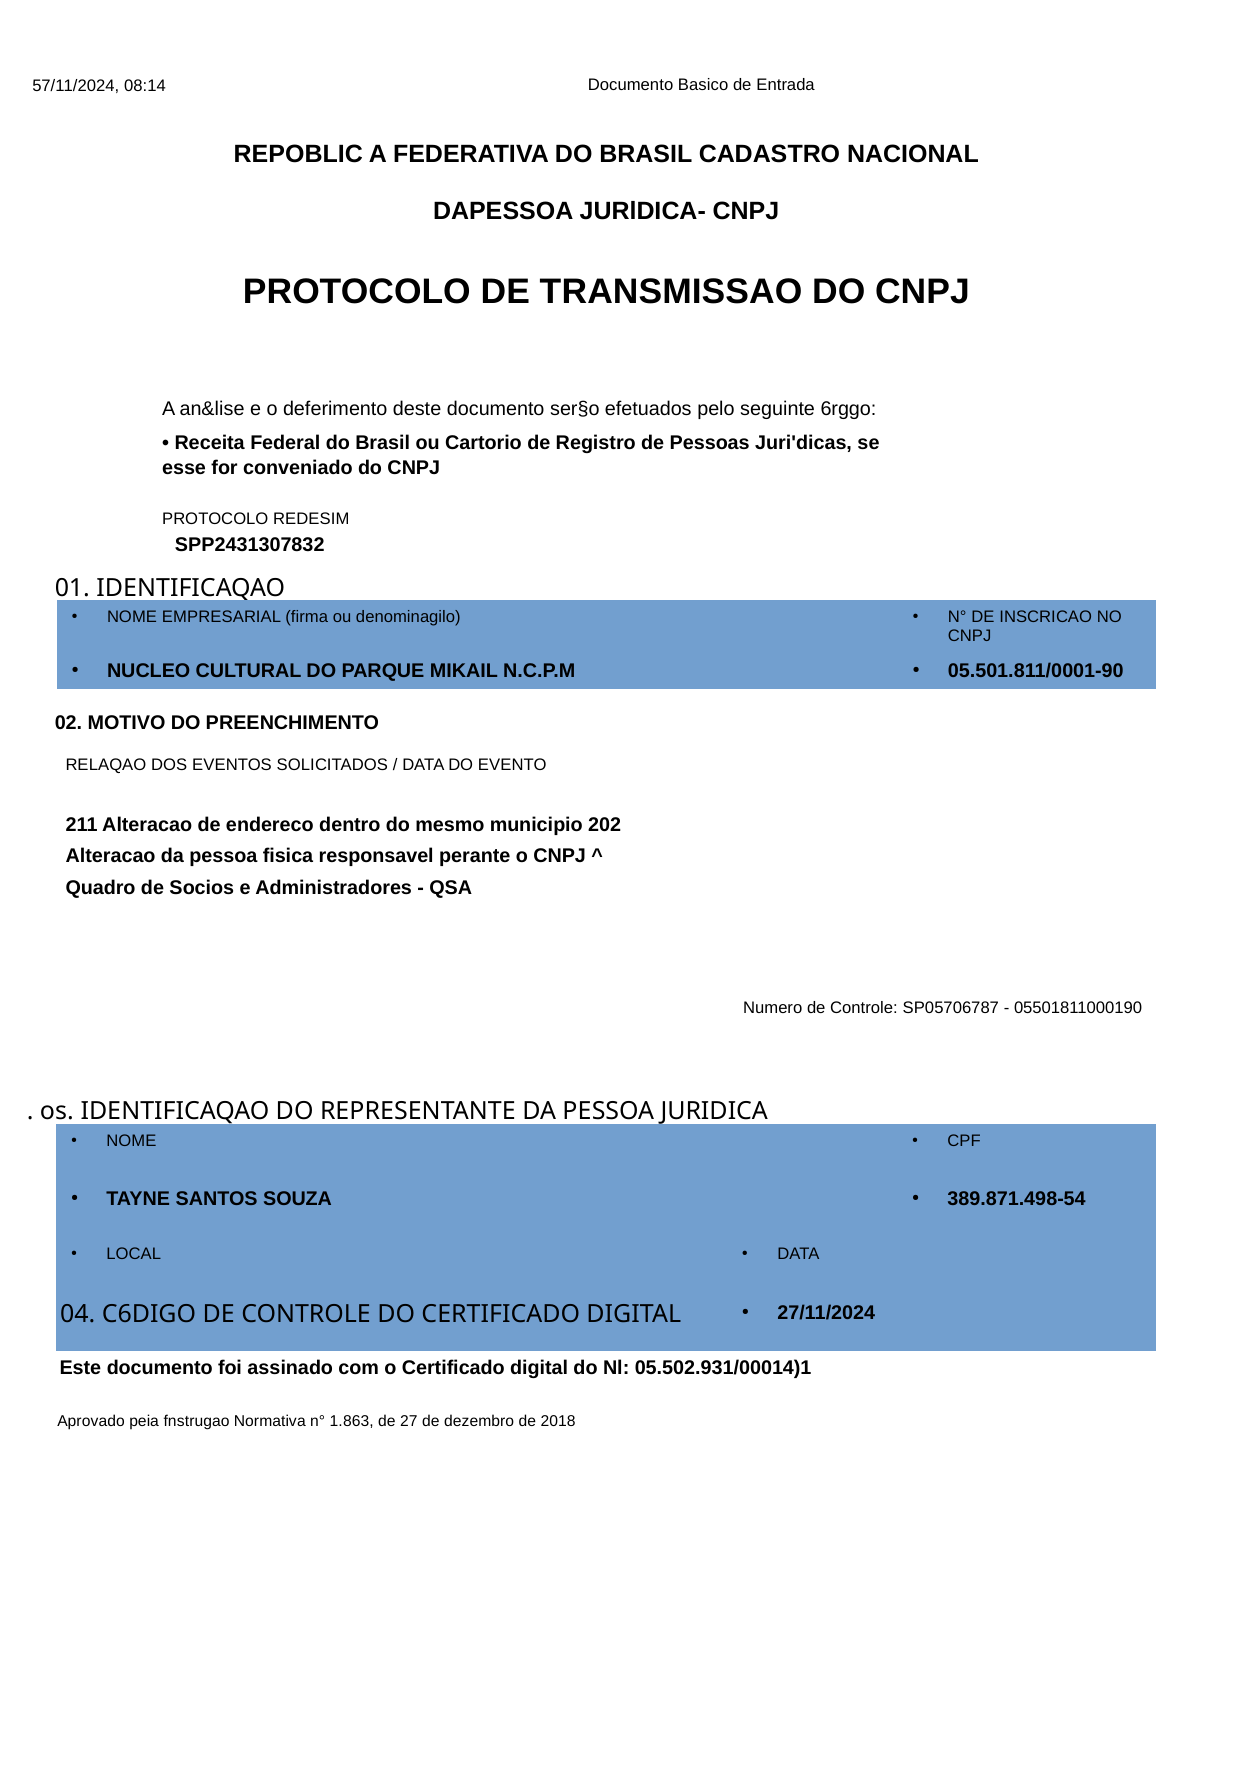

Documento Basico de Entrada
57/11/2024, 08:14
REPOBLIC A FEDERATIVA DO BRASIL CADASTRO NACIONAL DAPESSOA JURlDICA- CNPJ
PROTOCOLO DE TRANSMISSAO DO CNPJ
A an&lise e o deferimento deste documento ser§o efetuados pelo seguinte 6rggo:
• Receita Federal do Brasil ou Cartorio de Registro de Pessoas Juri'dicas, se esse for conveniado do CNPJ
PROTOCOLO REDESIM
SPP2431307832
01. identificaqAo
| NOME EMPRESARIAL (firma ou denominagilo) | N° DE INSCRICAO NO CNPJ |
| --- | --- |
| NUCLEO CULTURAL DO PARQUE MIKAIL N.C.P.M | 05.501.811/0001-90 |
02. MOTIVO DO PREENCHIMENTO
RELAQAO DOS EVENTOS SOLICITADOS / DATA DO EVENTO
211 Alteracao de endereco dentro do mesmo municipio 202 Alteracao da pessoa fisica responsavel perante o CNPJ ^ Quadro de Socios e Administradores - QSA
Numero de Controle: SP05706787 - 05501811000190
. os. identificaqAo do representante da pessoa jurIdica
| NOME | | CPF |
| --- | --- | --- |
| TAYNE SANTOS SOUZA | | 389.871.498-54 |
| LOCAL | DATA | |
| | 27/11/2024 | |
04. C6DIGO de controle do certificado digital
Este documento foi assinado com o Certificado digital do Nl: 05.502.931/00014)1
Aprovado peia fnstrugao Normativa n° 1.863, de 27 de dezembro de 2018